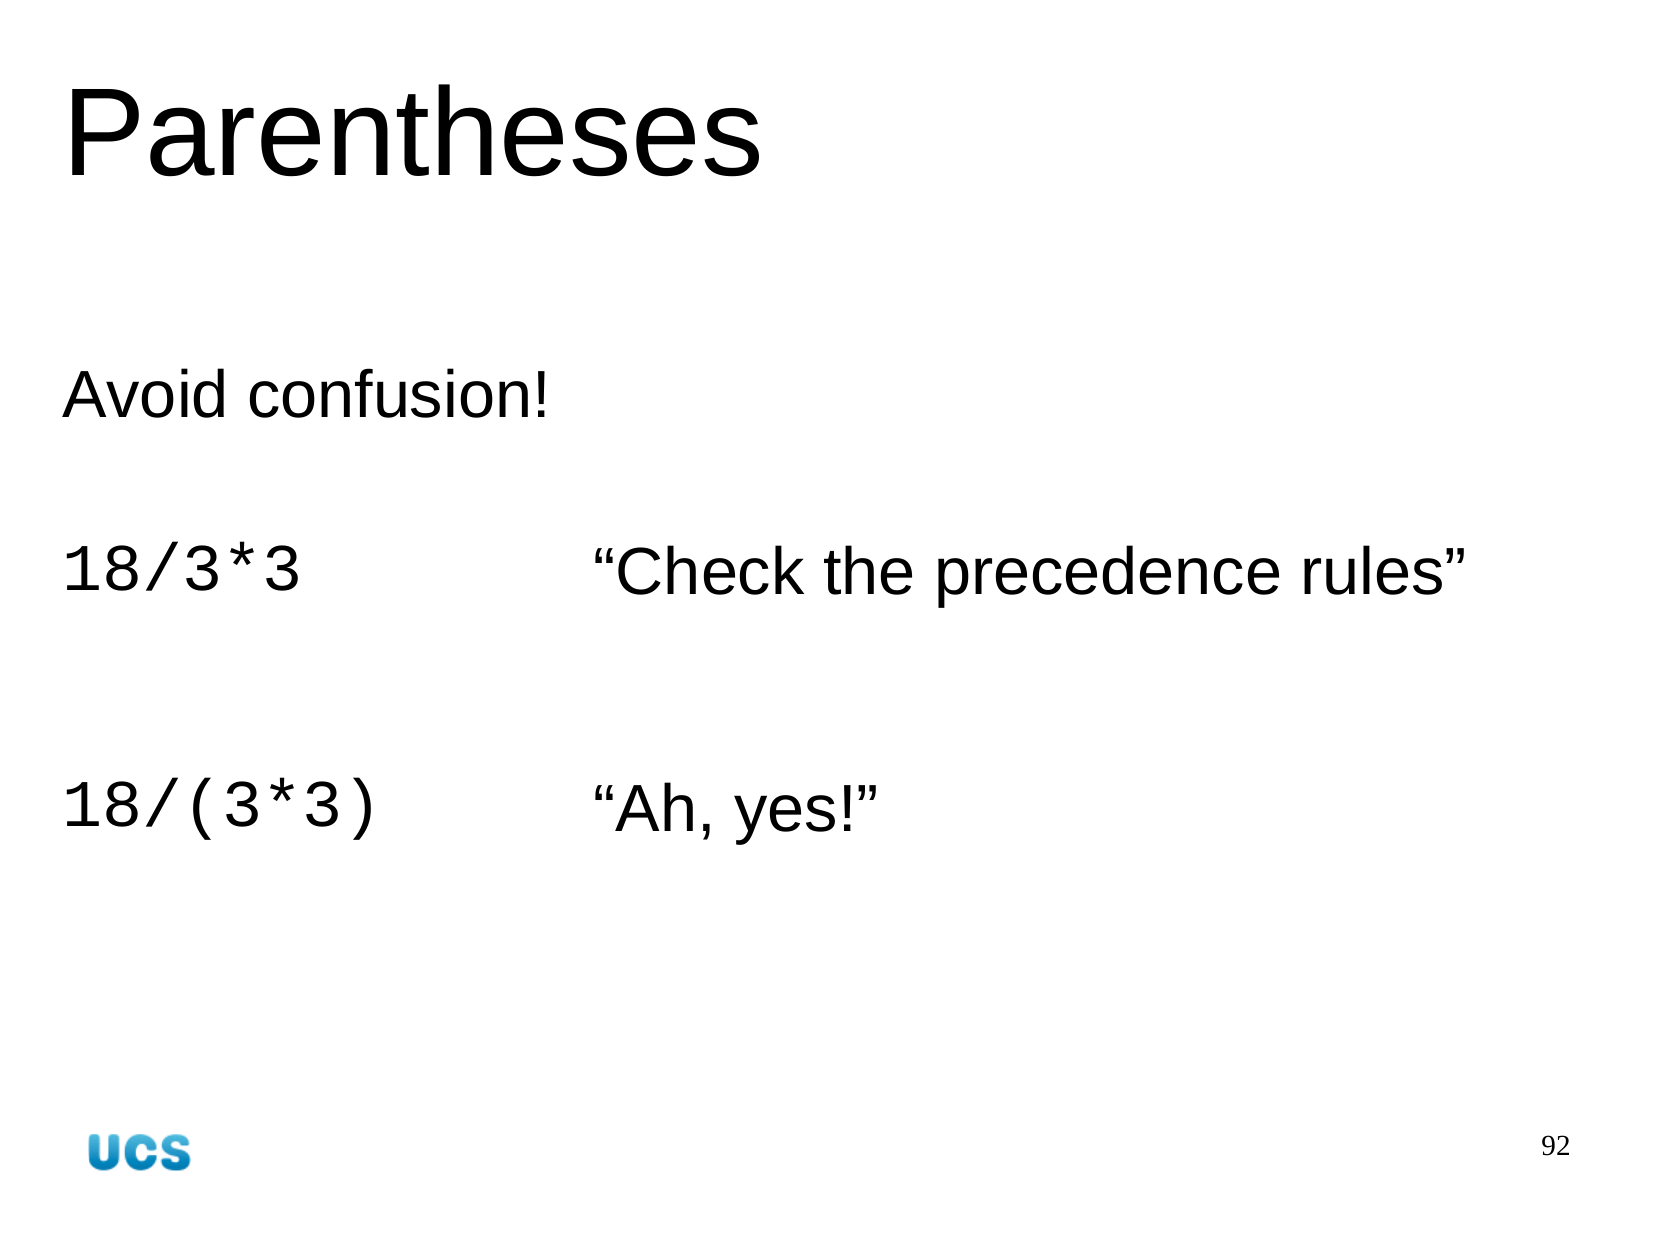

Parentheses
Avoid confusion!
18/3*3
“Check the precedence rules”
18/(3*3)
“Ah, yes!”
92